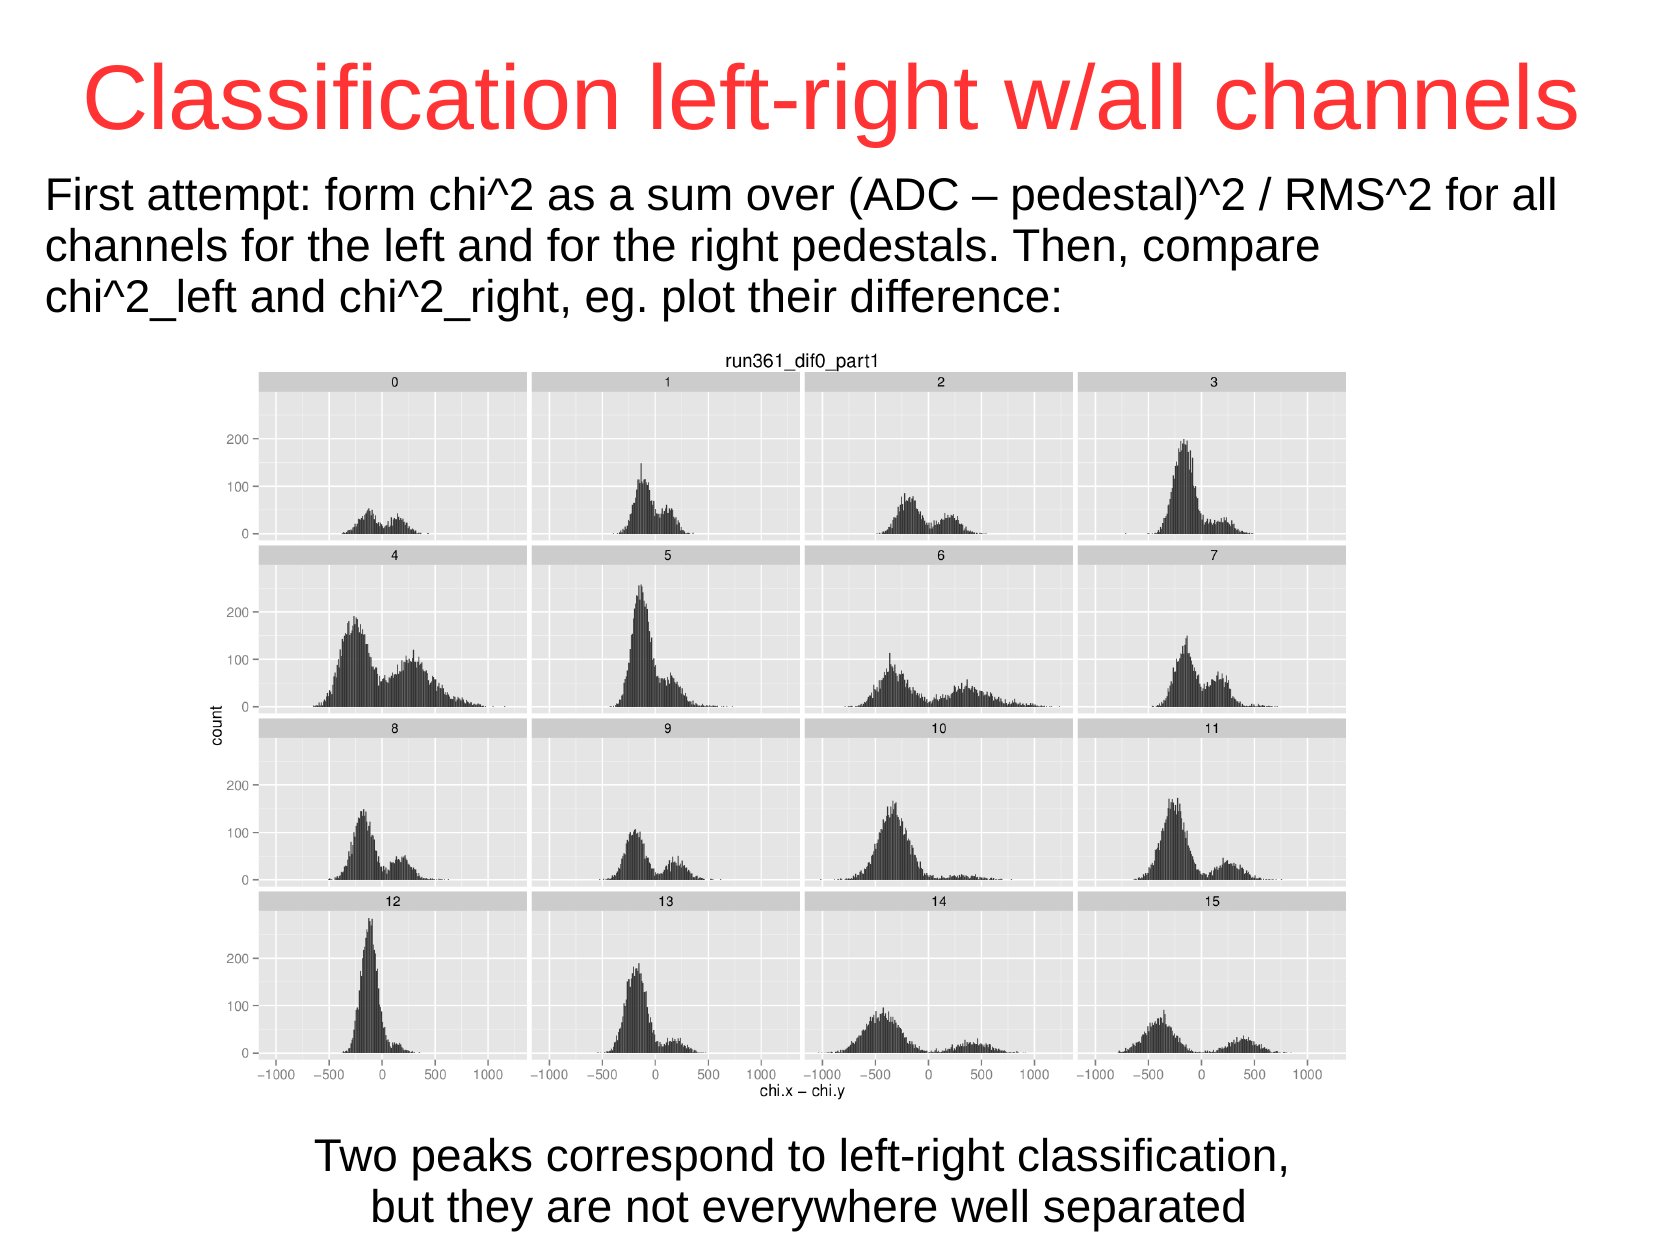

# Classification left-right w/all channels
First attempt: form chi^2 as a sum over (ADC – pedestal)^2 / RMS^2 for all channels for the left and for the right pedestals. Then, compare
chi^2_left and chi^2_right, eg. plot their difference:
Two peaks correspond to left-right classification,
 but they are not everywhere well separated